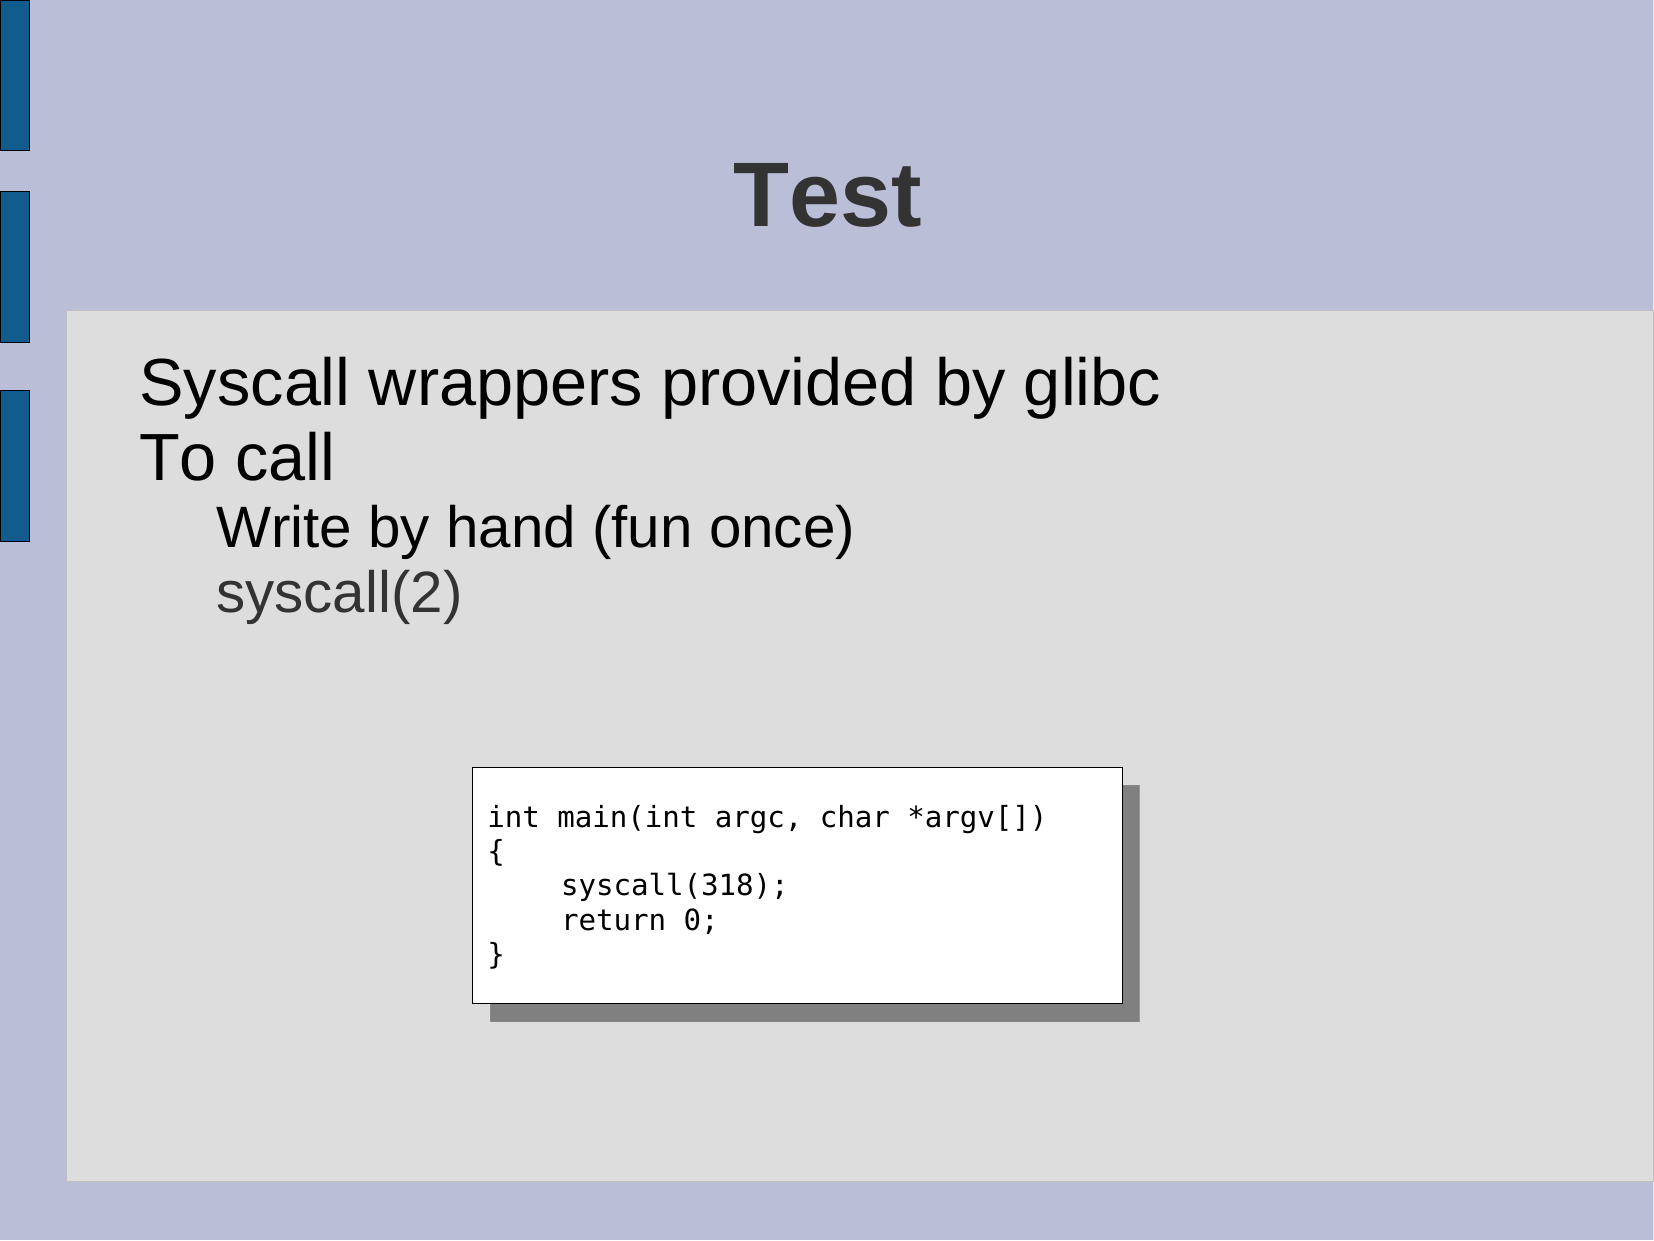

# Test
Syscall wrappers provided by glibc
To call
Write by hand (fun once)
syscall(2)
int main(int argc, char *argv[])
{
	syscall(318);
	return 0;
}